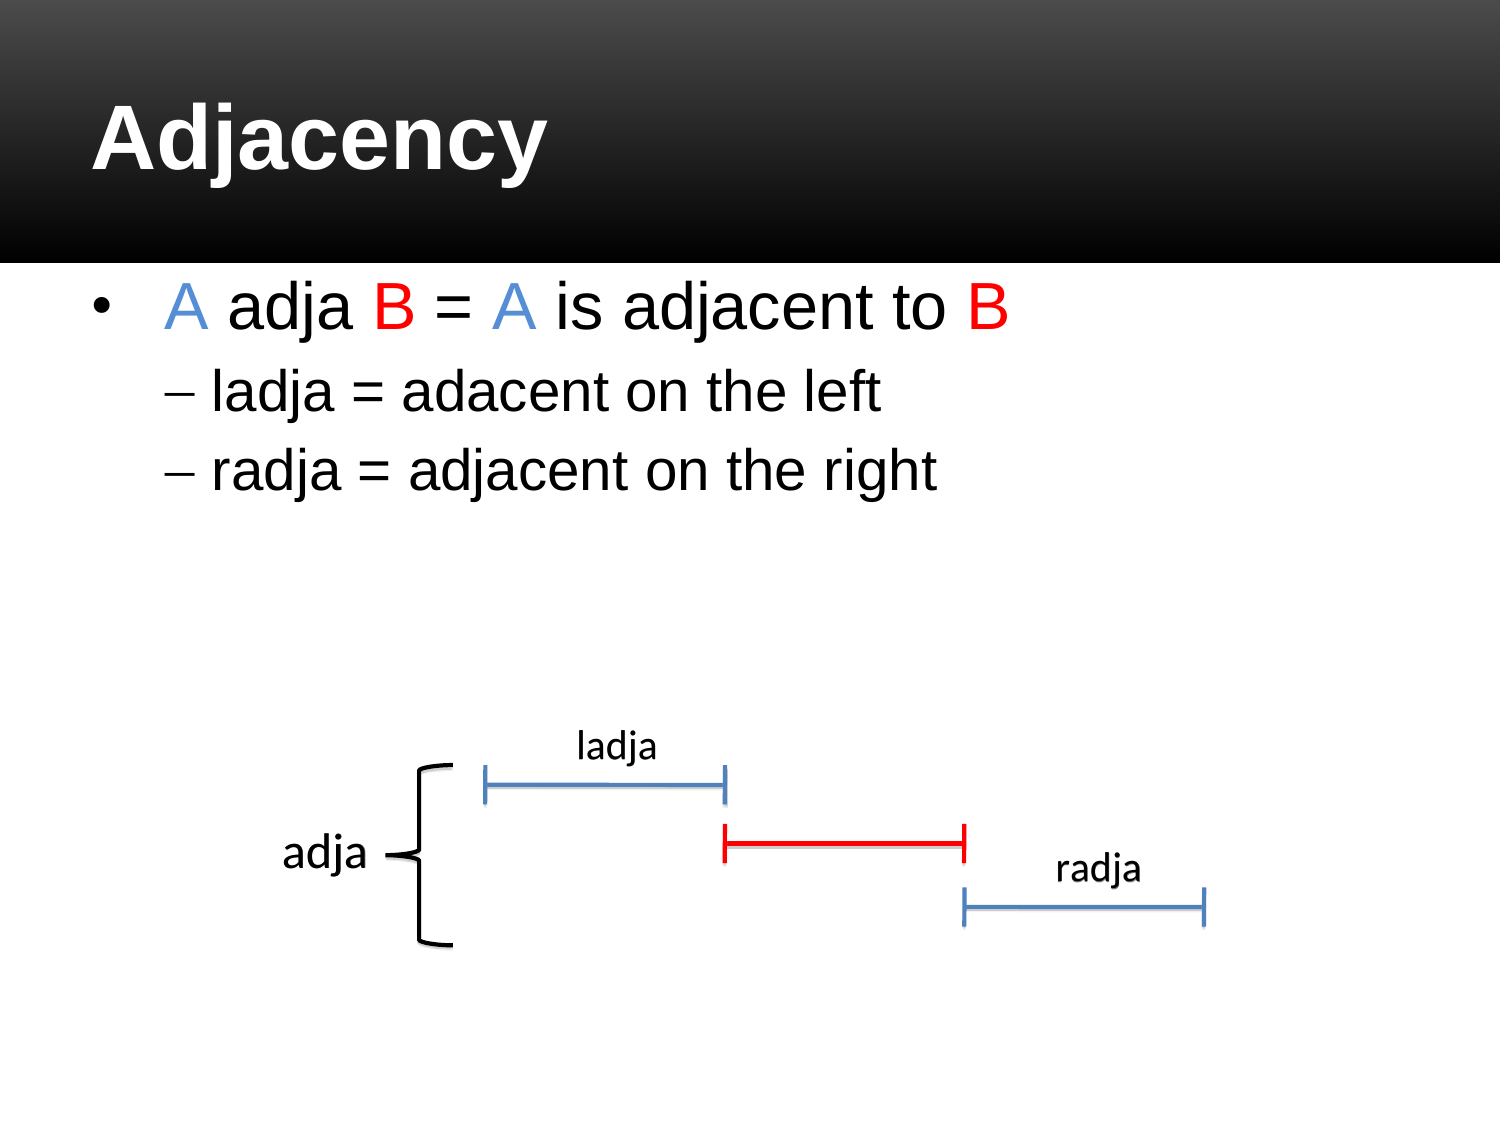

# Adjacency
 A adja B = A is adjacent to B
ladja = adacent on the left
radja = adjacent on the right
ladja
adja
radja